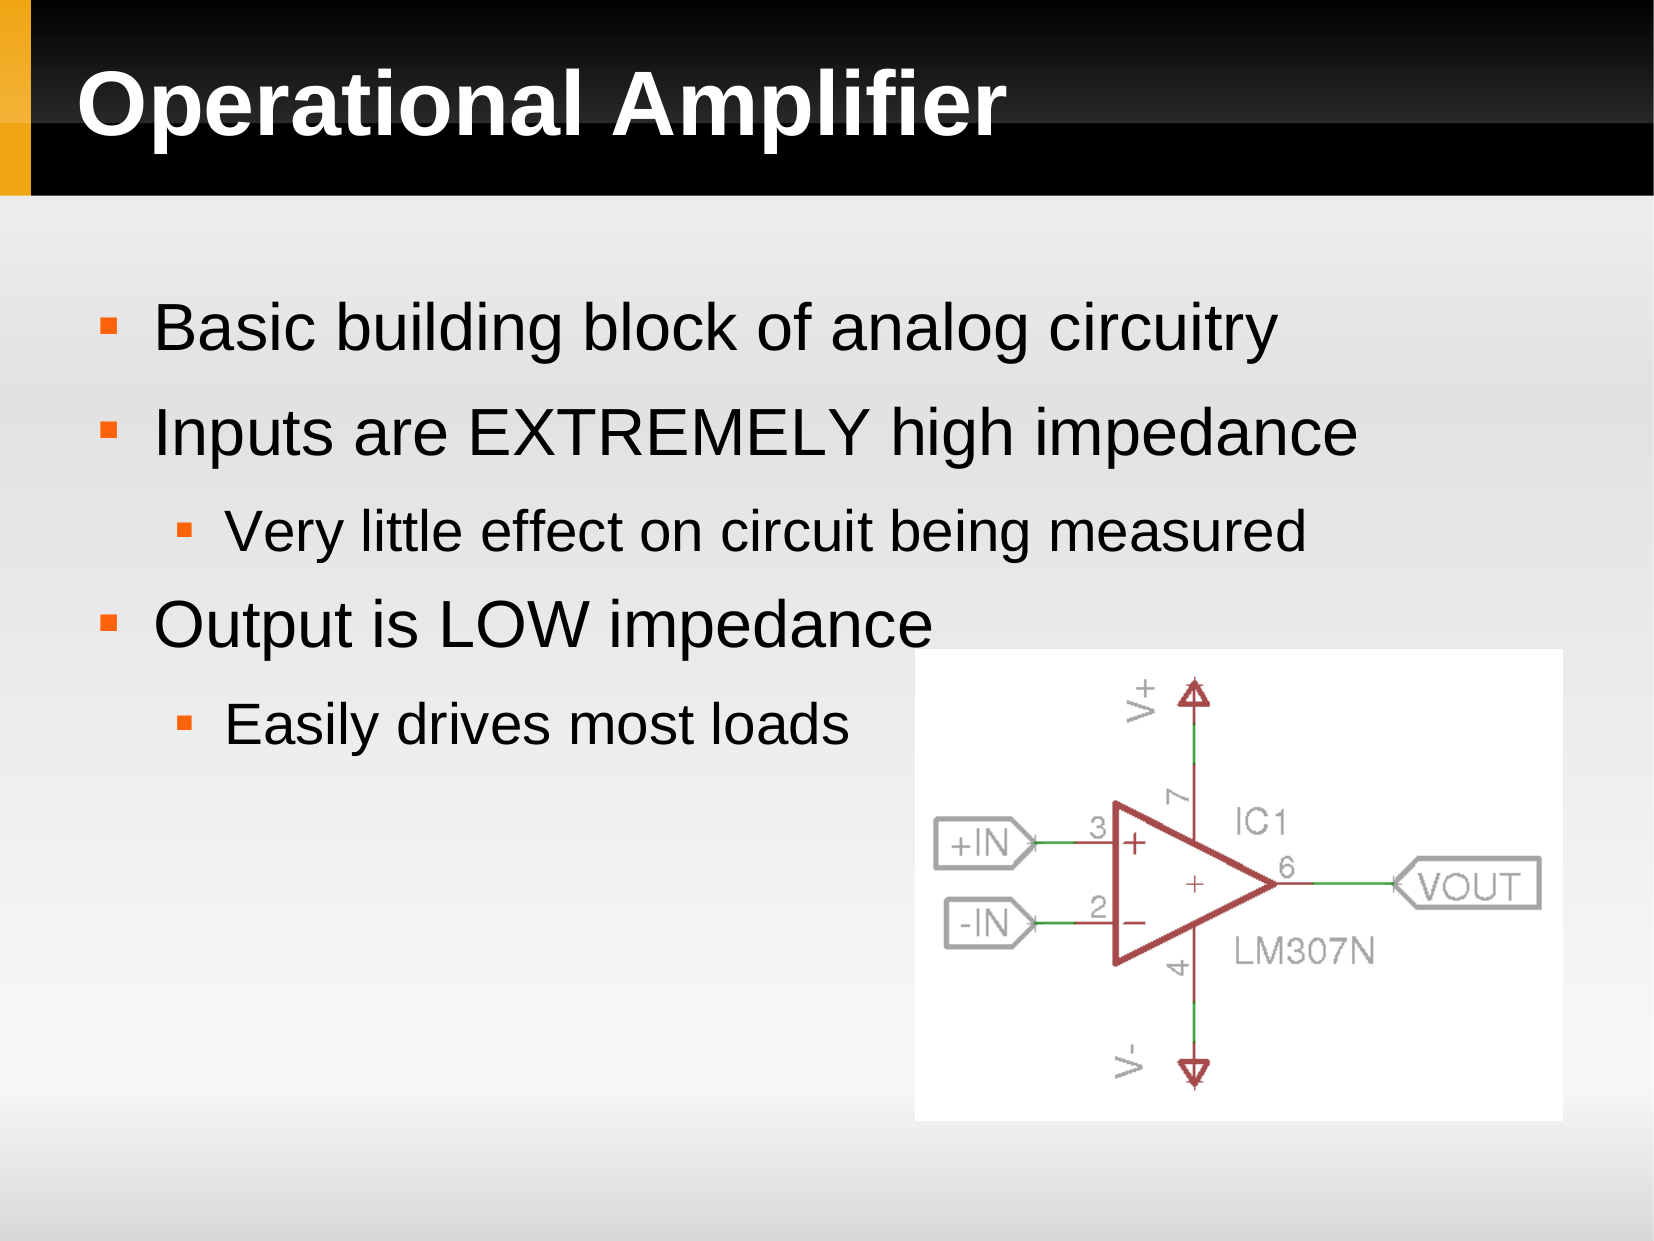

# Operational Amplifier
Basic building block of analog circuitry
Inputs are EXTREMELY high impedance
Very little effect on circuit being measured
Output is LOW impedance
Easily drives most loads